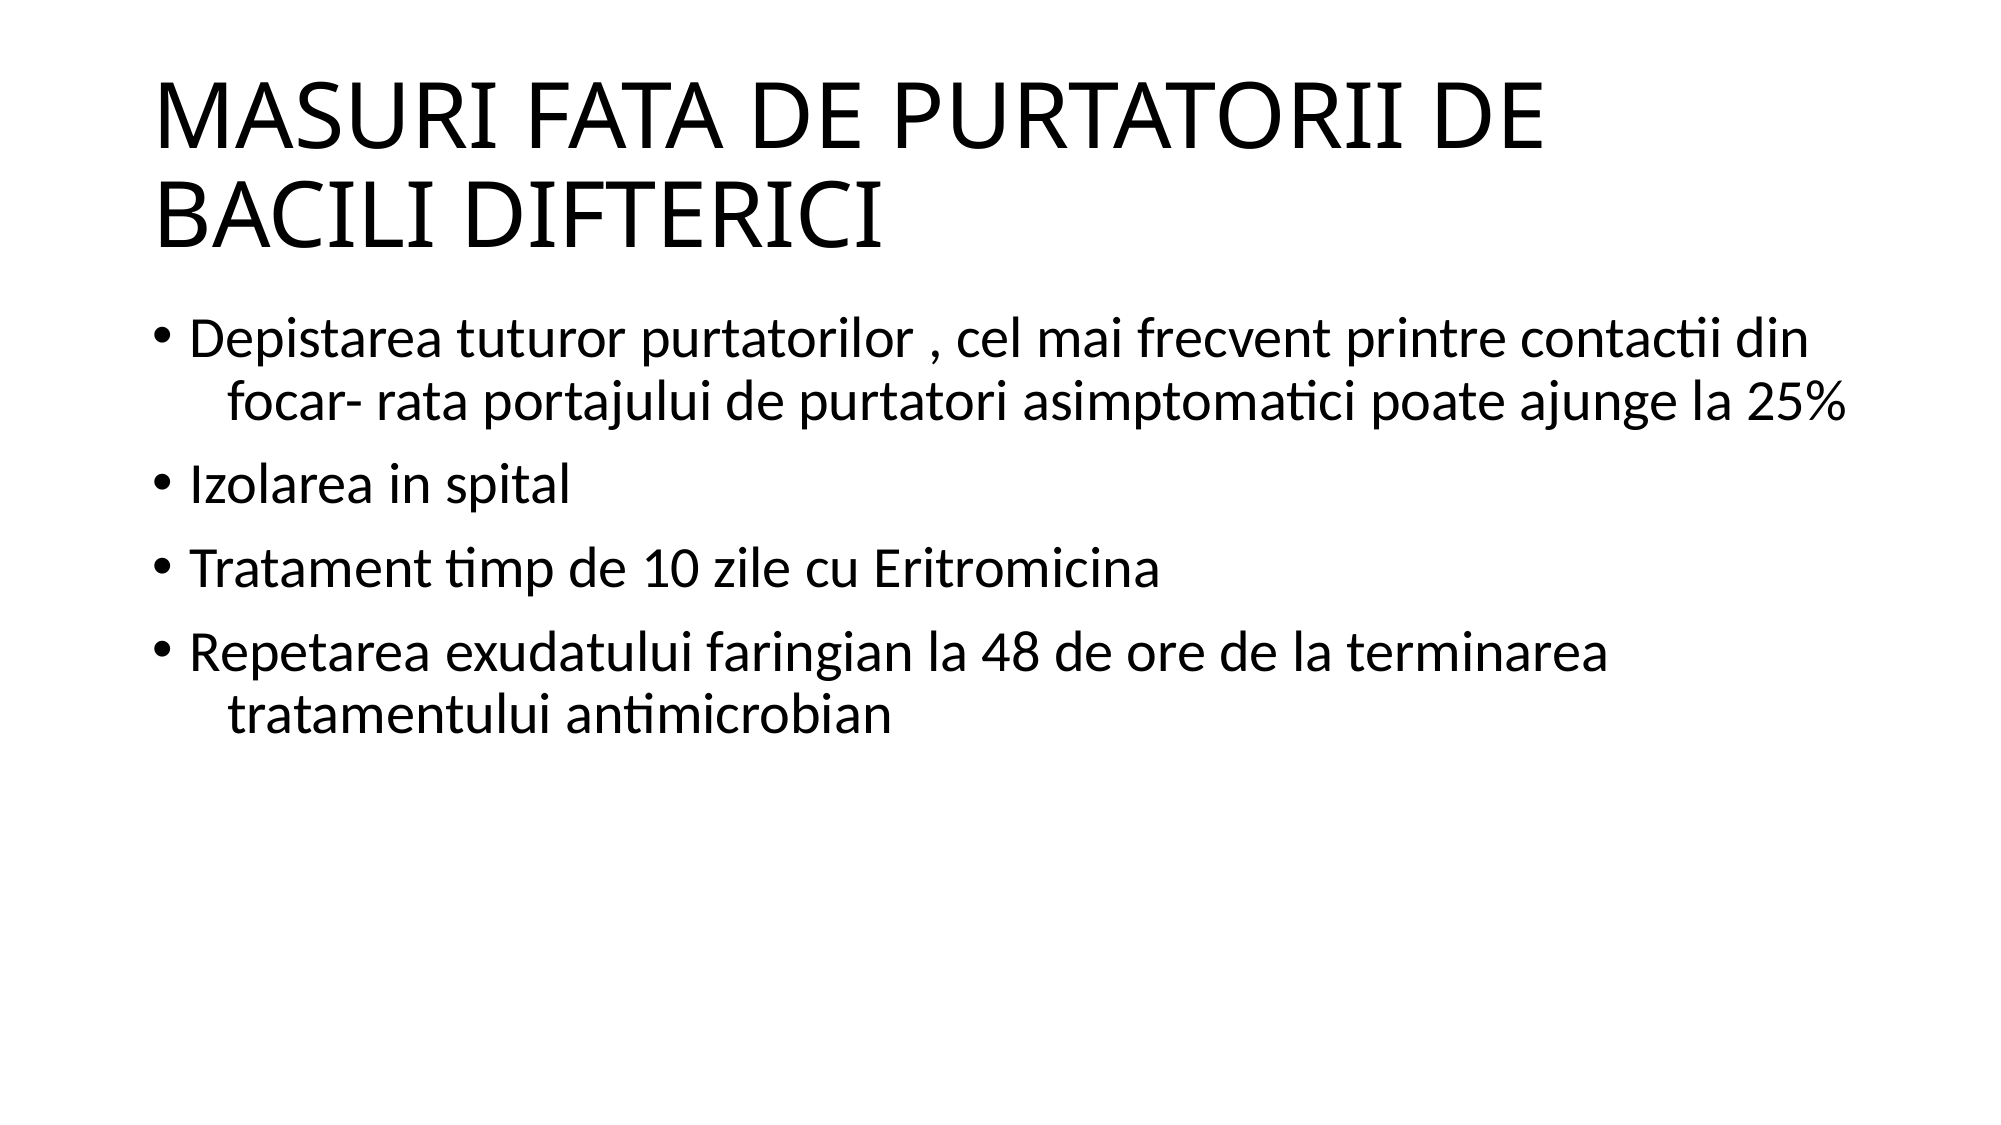

# MASURI FATA DE PURTATORII DE BACILI DIFTERICI
Depistarea tuturor purtatorilor , cel mai frecvent printre contactii din focar- rata portajului de purtatori asimptomatici poate ajunge la 25%
Izolarea in spital
Tratament timp de 10 zile cu Eritromicina
Repetarea exudatului faringian la 48 de ore de la terminarea tratamentului antimicrobian